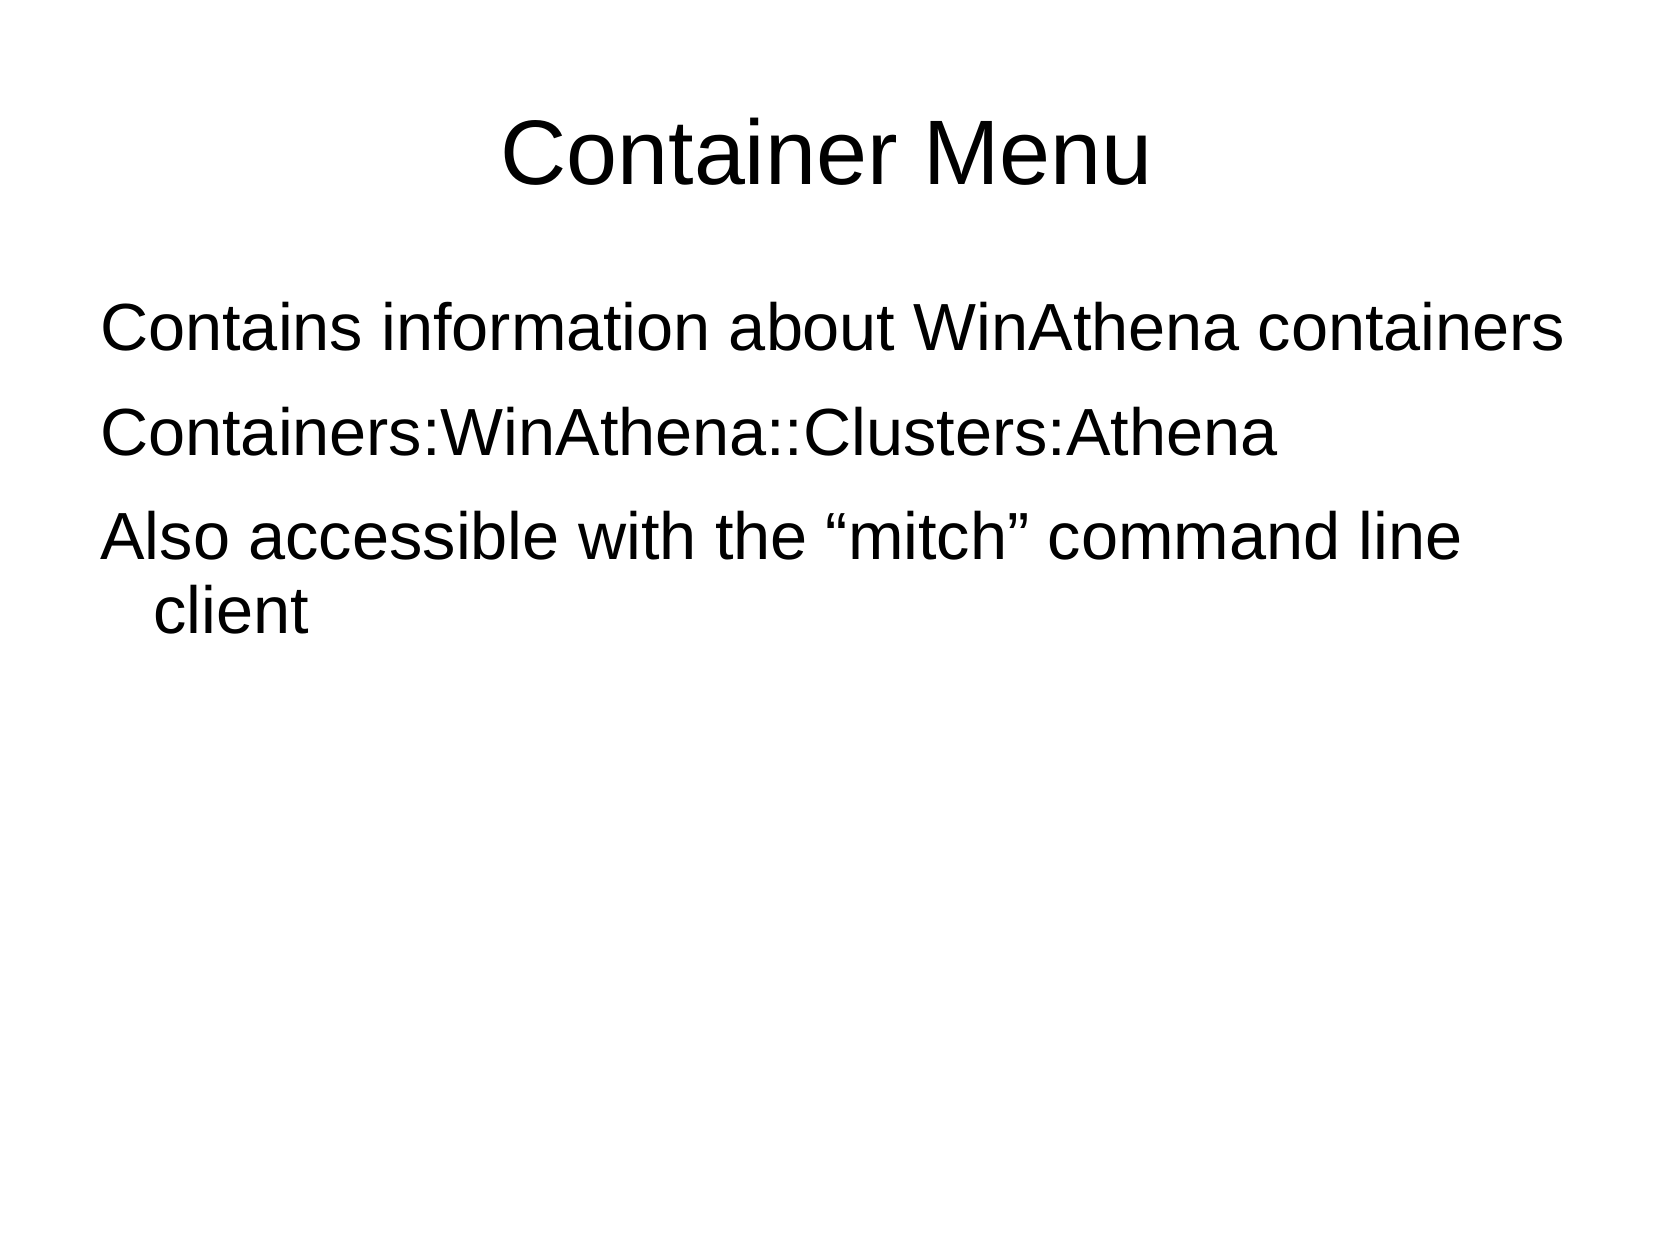

# Container Menu
Contains information about WinAthena containers
Containers:WinAthena::Clusters:Athena
Also accessible with the “mitch” command line client